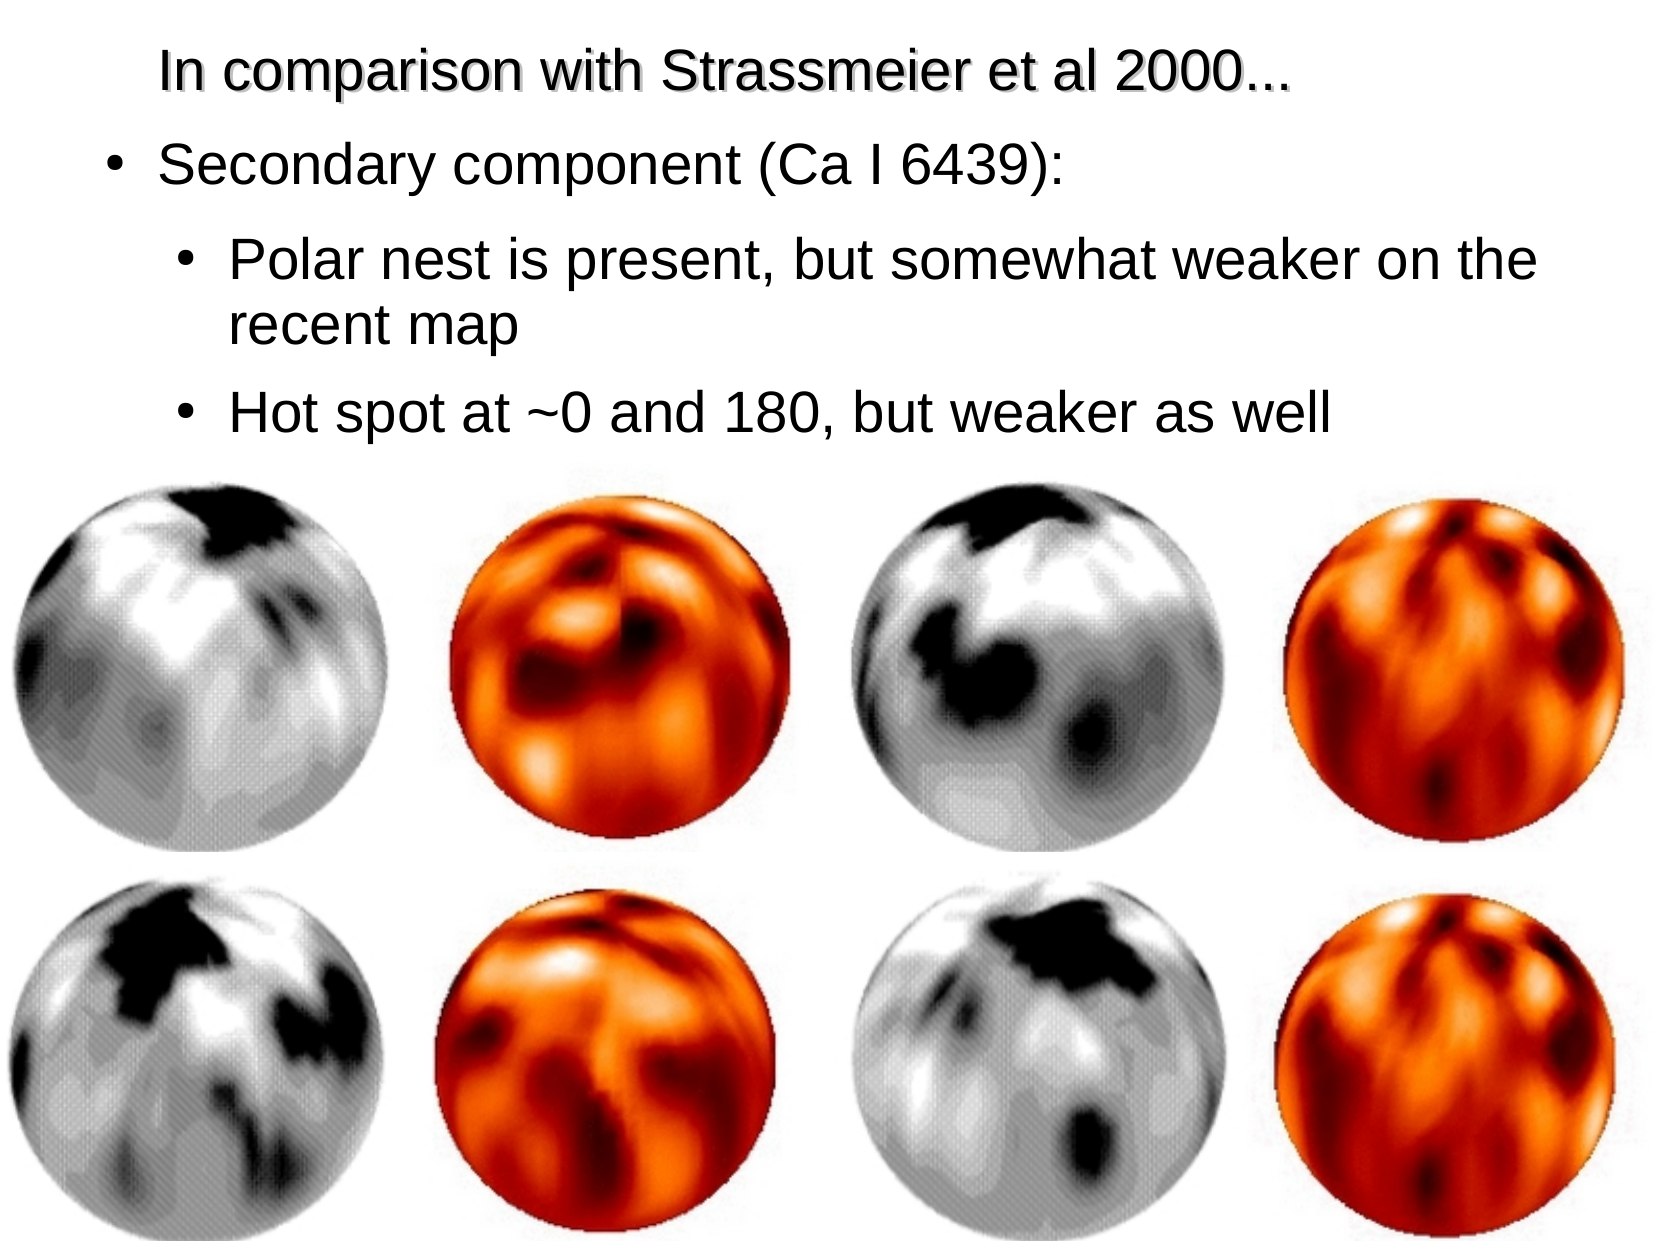

# In comparison with Strassmeier et al 2000...
Secondary component (Ca I 6439):
Polar nest is present, but somewhat weaker on the recent map
Hot spot at ~0 and 180, but weaker as well